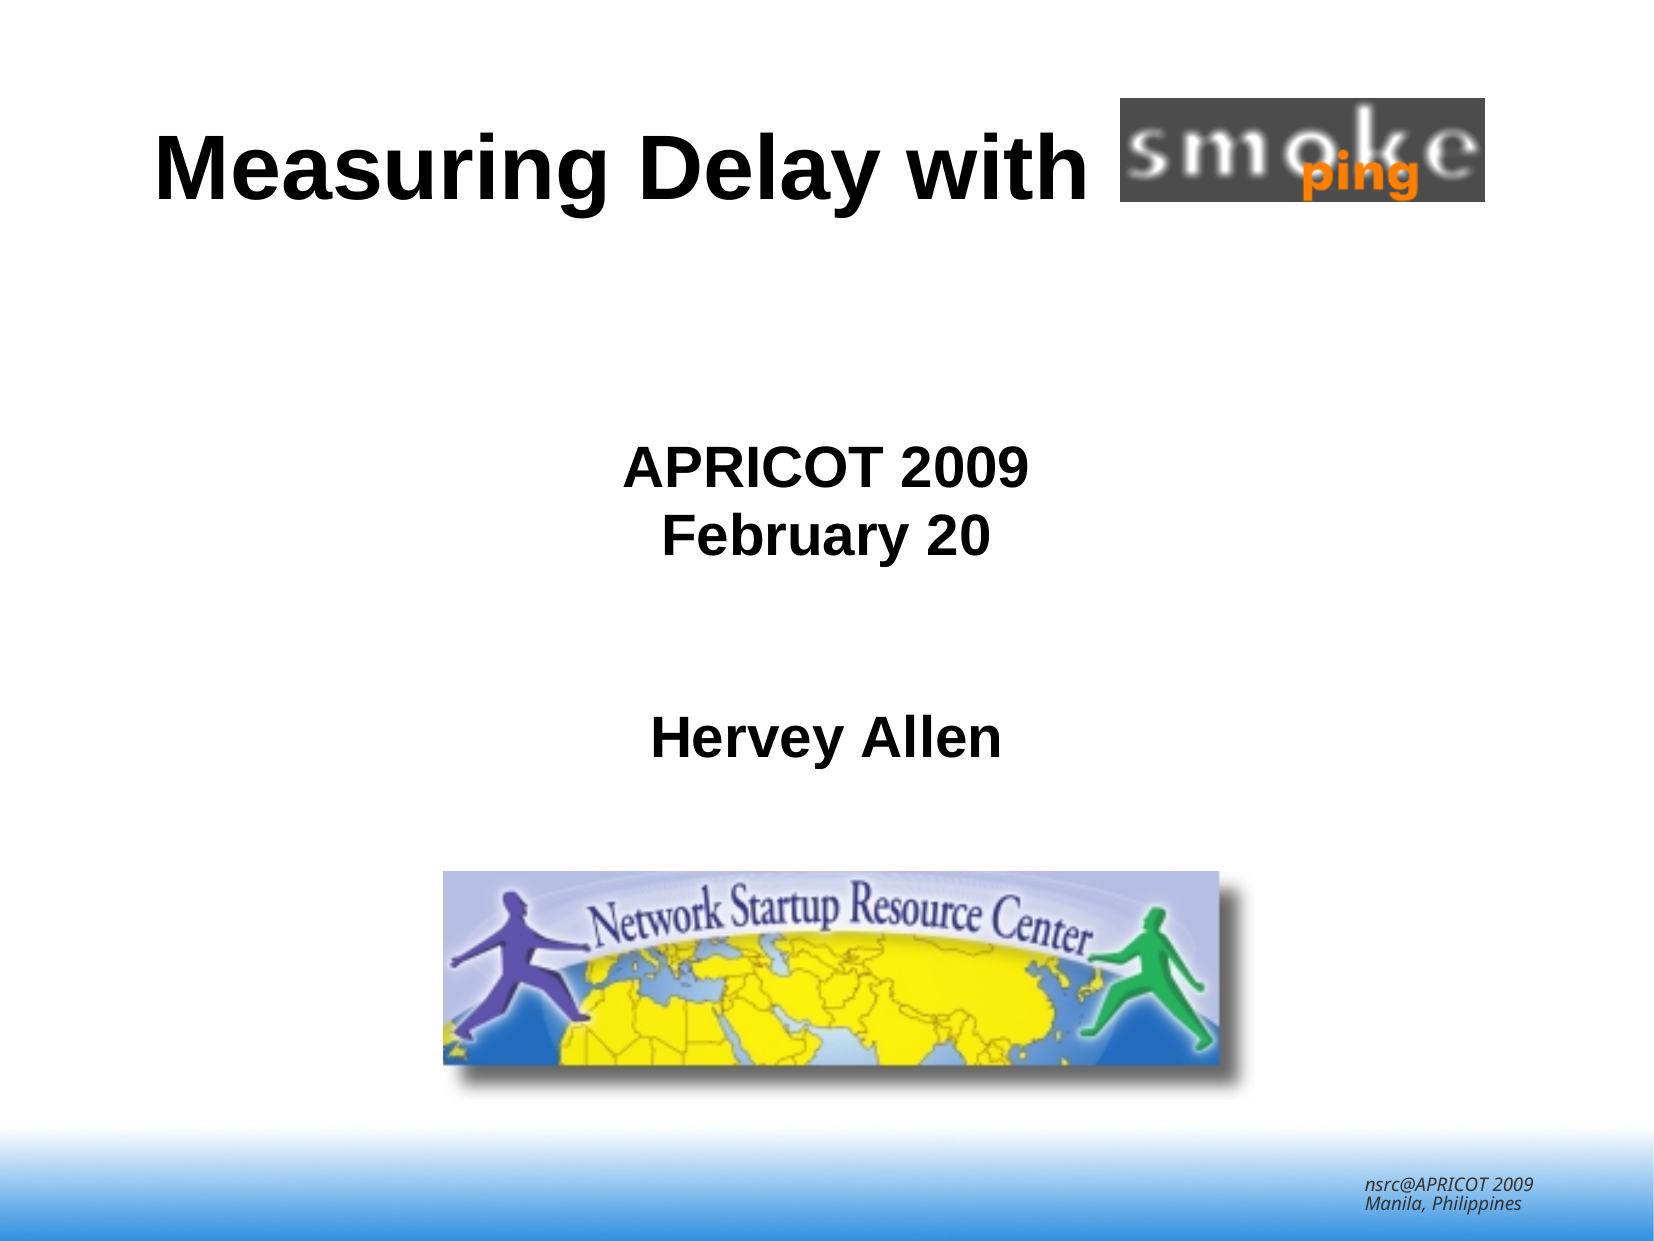

# Measuring Delay with APRICOT 2009 February 20 Hervey Allen